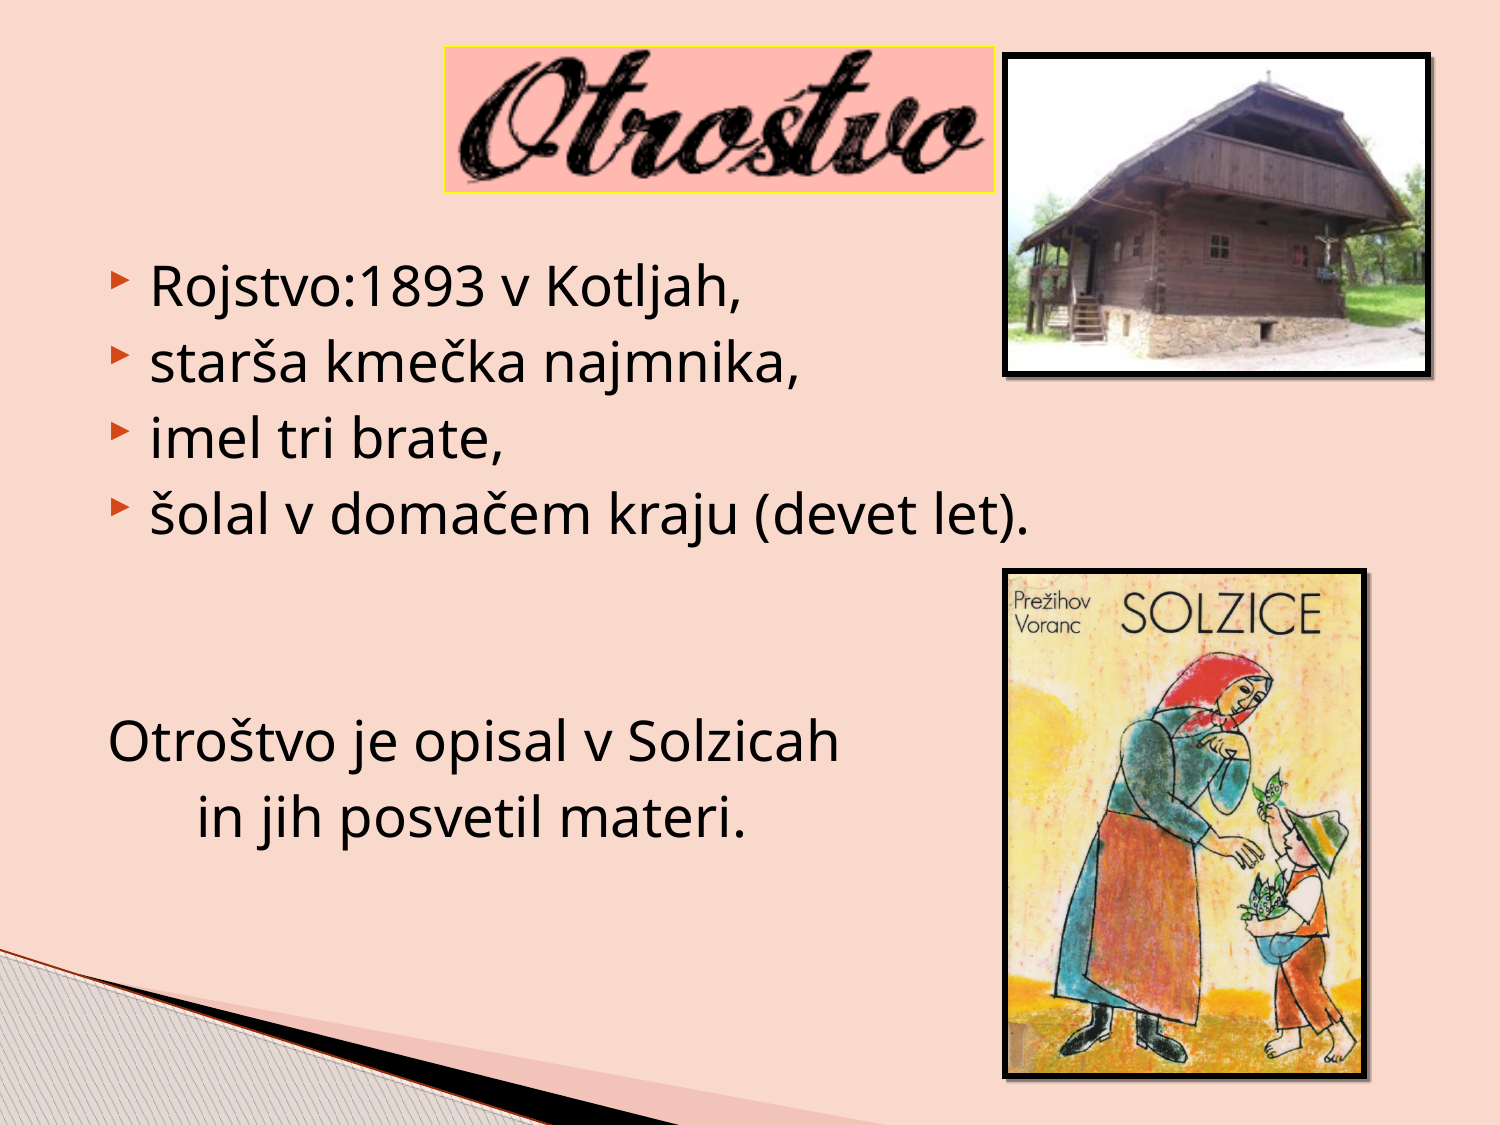

# Rojstvo:1893 v Kotljah,
starša kmečka najmnika,
imel tri brate,
šolal v domačem kraju (devet let).
Otroštvo je opisal v Solzicah
 in jih posvetil materi.